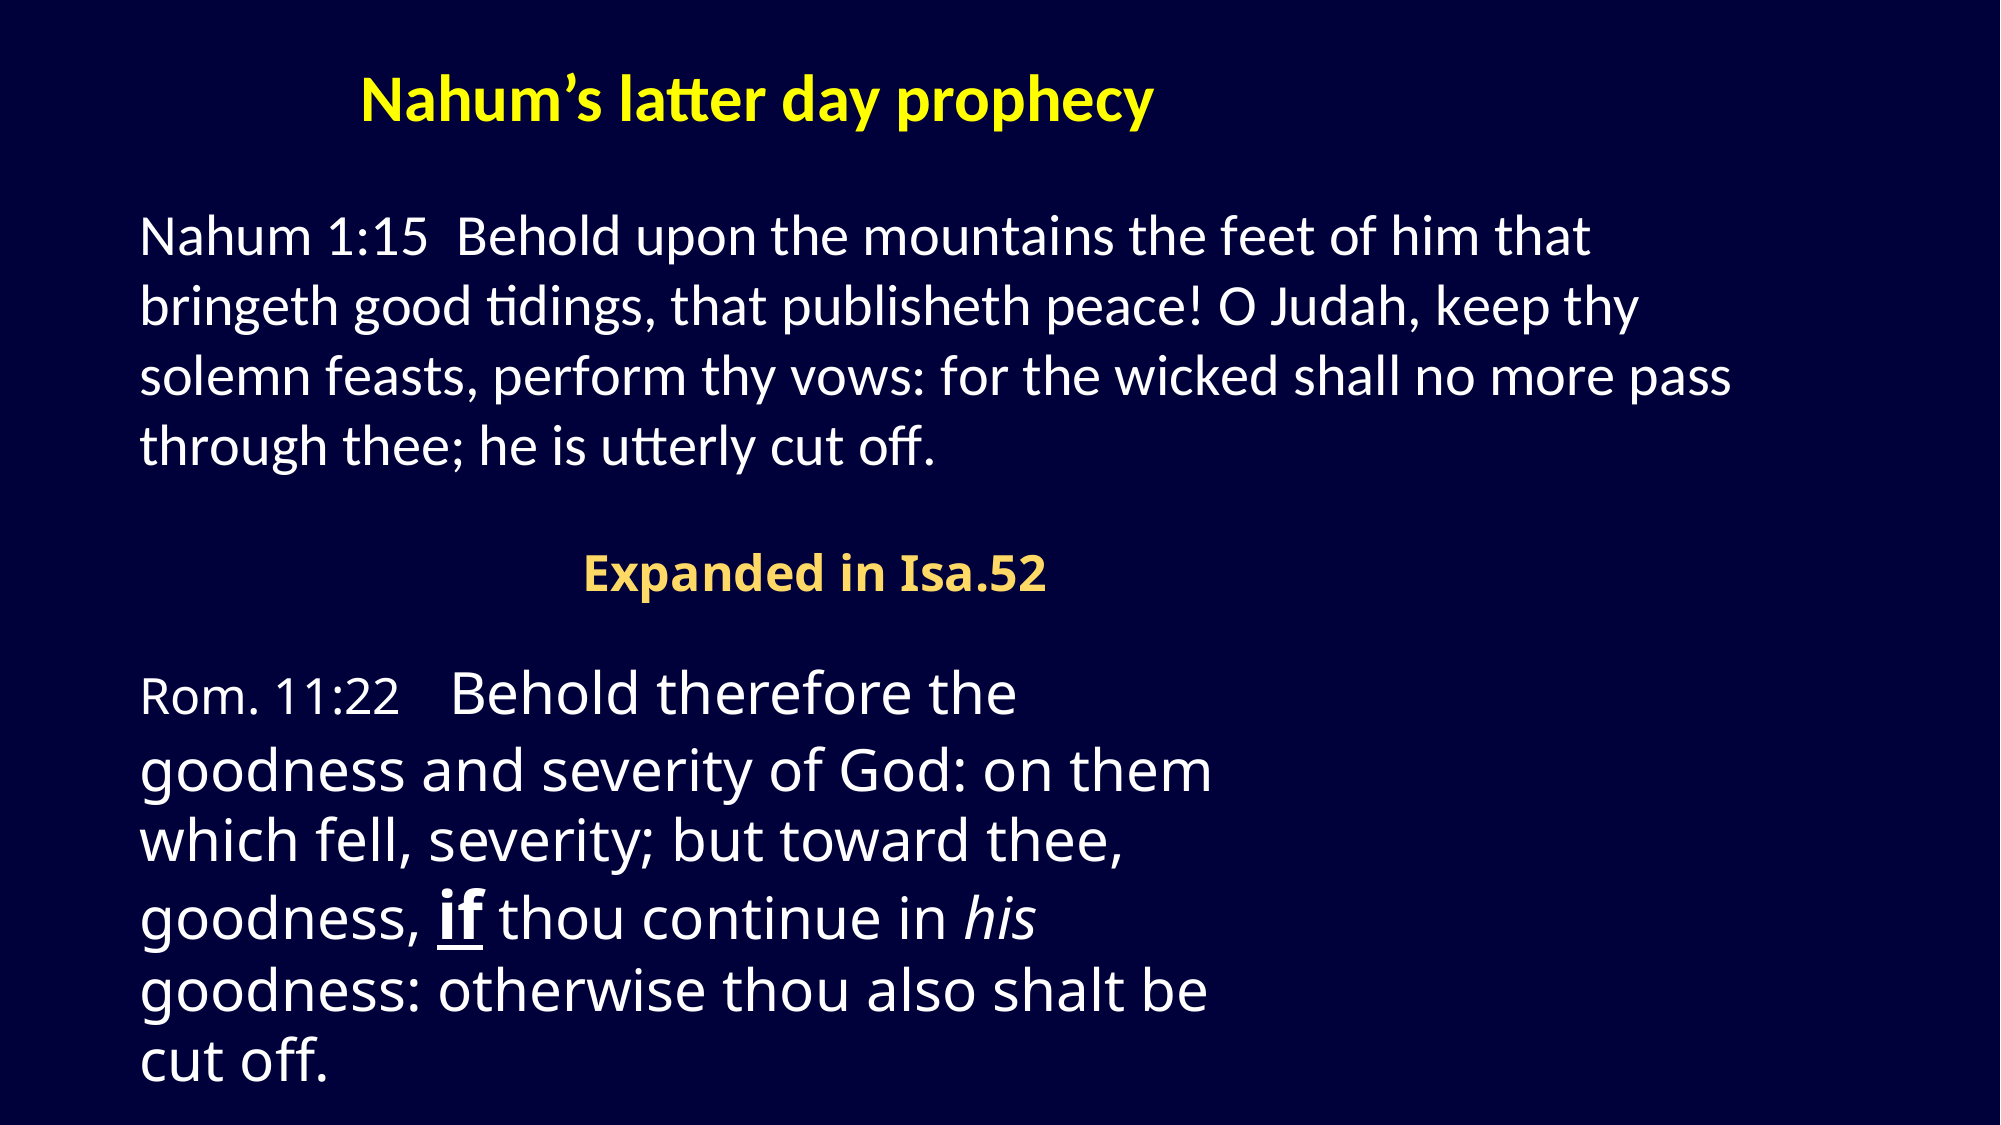

Nahum’s latter day prophecy
Nahum 1:15 Behold upon the mountains the feet of him that bringeth good tidings, that publisheth peace! O Judah, keep thy solemn feasts, perform thy vows: for the wicked shall no more pass through thee; he is utterly cut off.
Expanded in Isa.52
Rom. 11:22 Behold therefore the goodness and severity of God: on them which fell, severity; but toward thee, goodness, if thou continue in his goodness: otherwise thou also shalt be cut off.